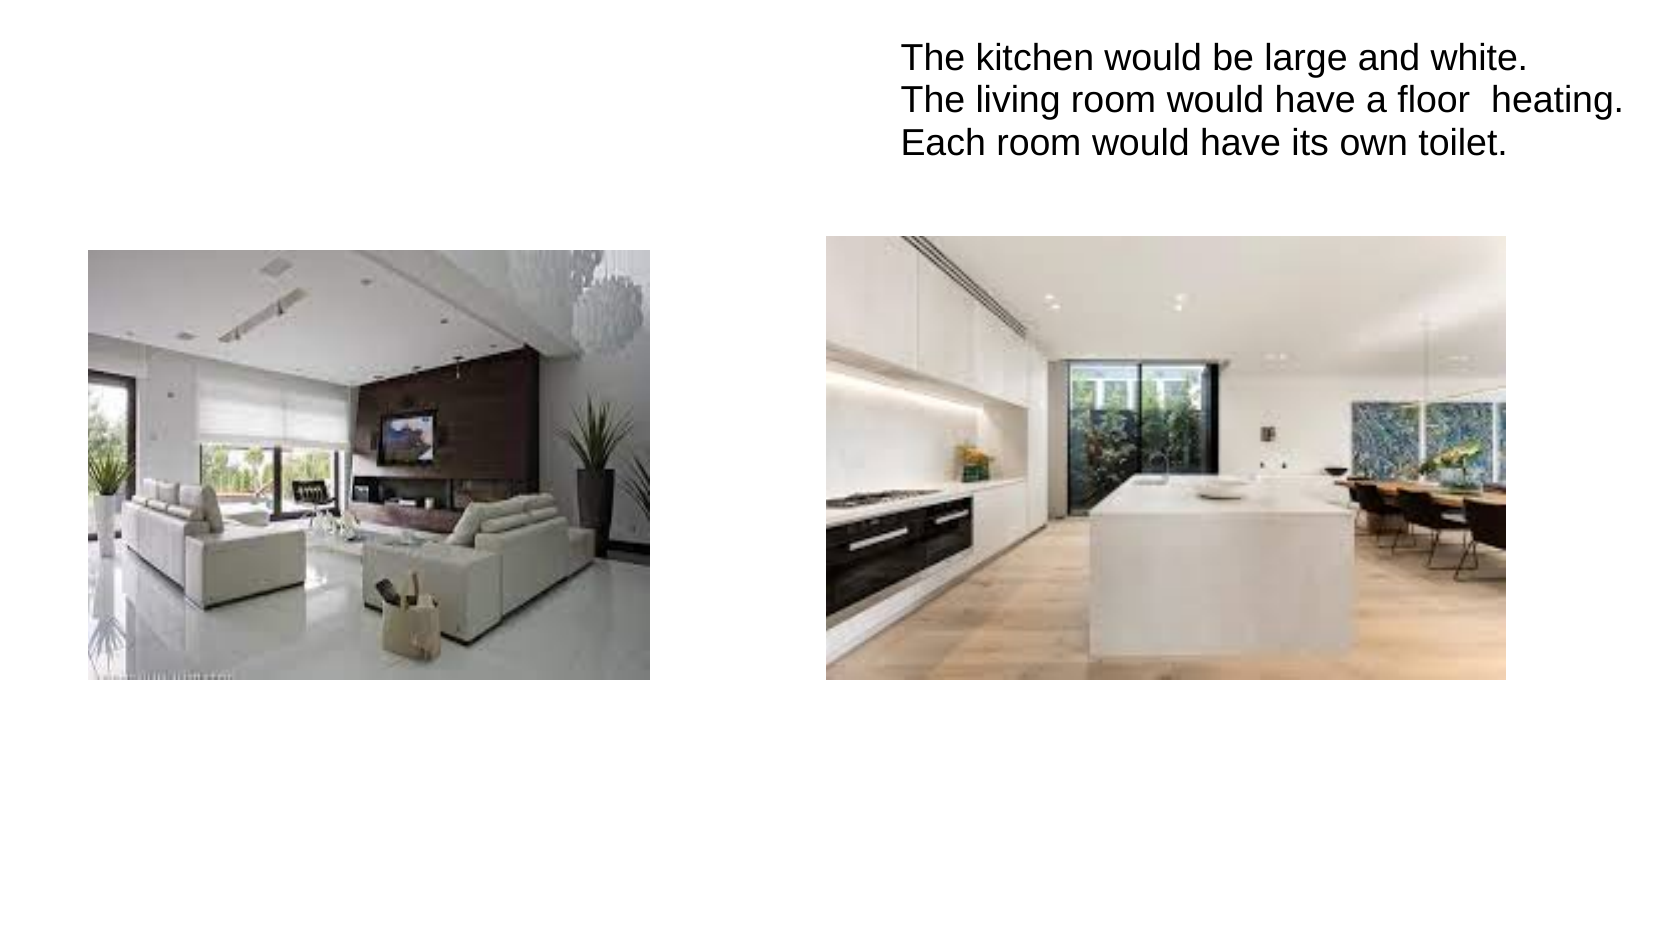

The kitchen would be large and white.
The living room would have a floor heating.
Each room would have its own toilet.